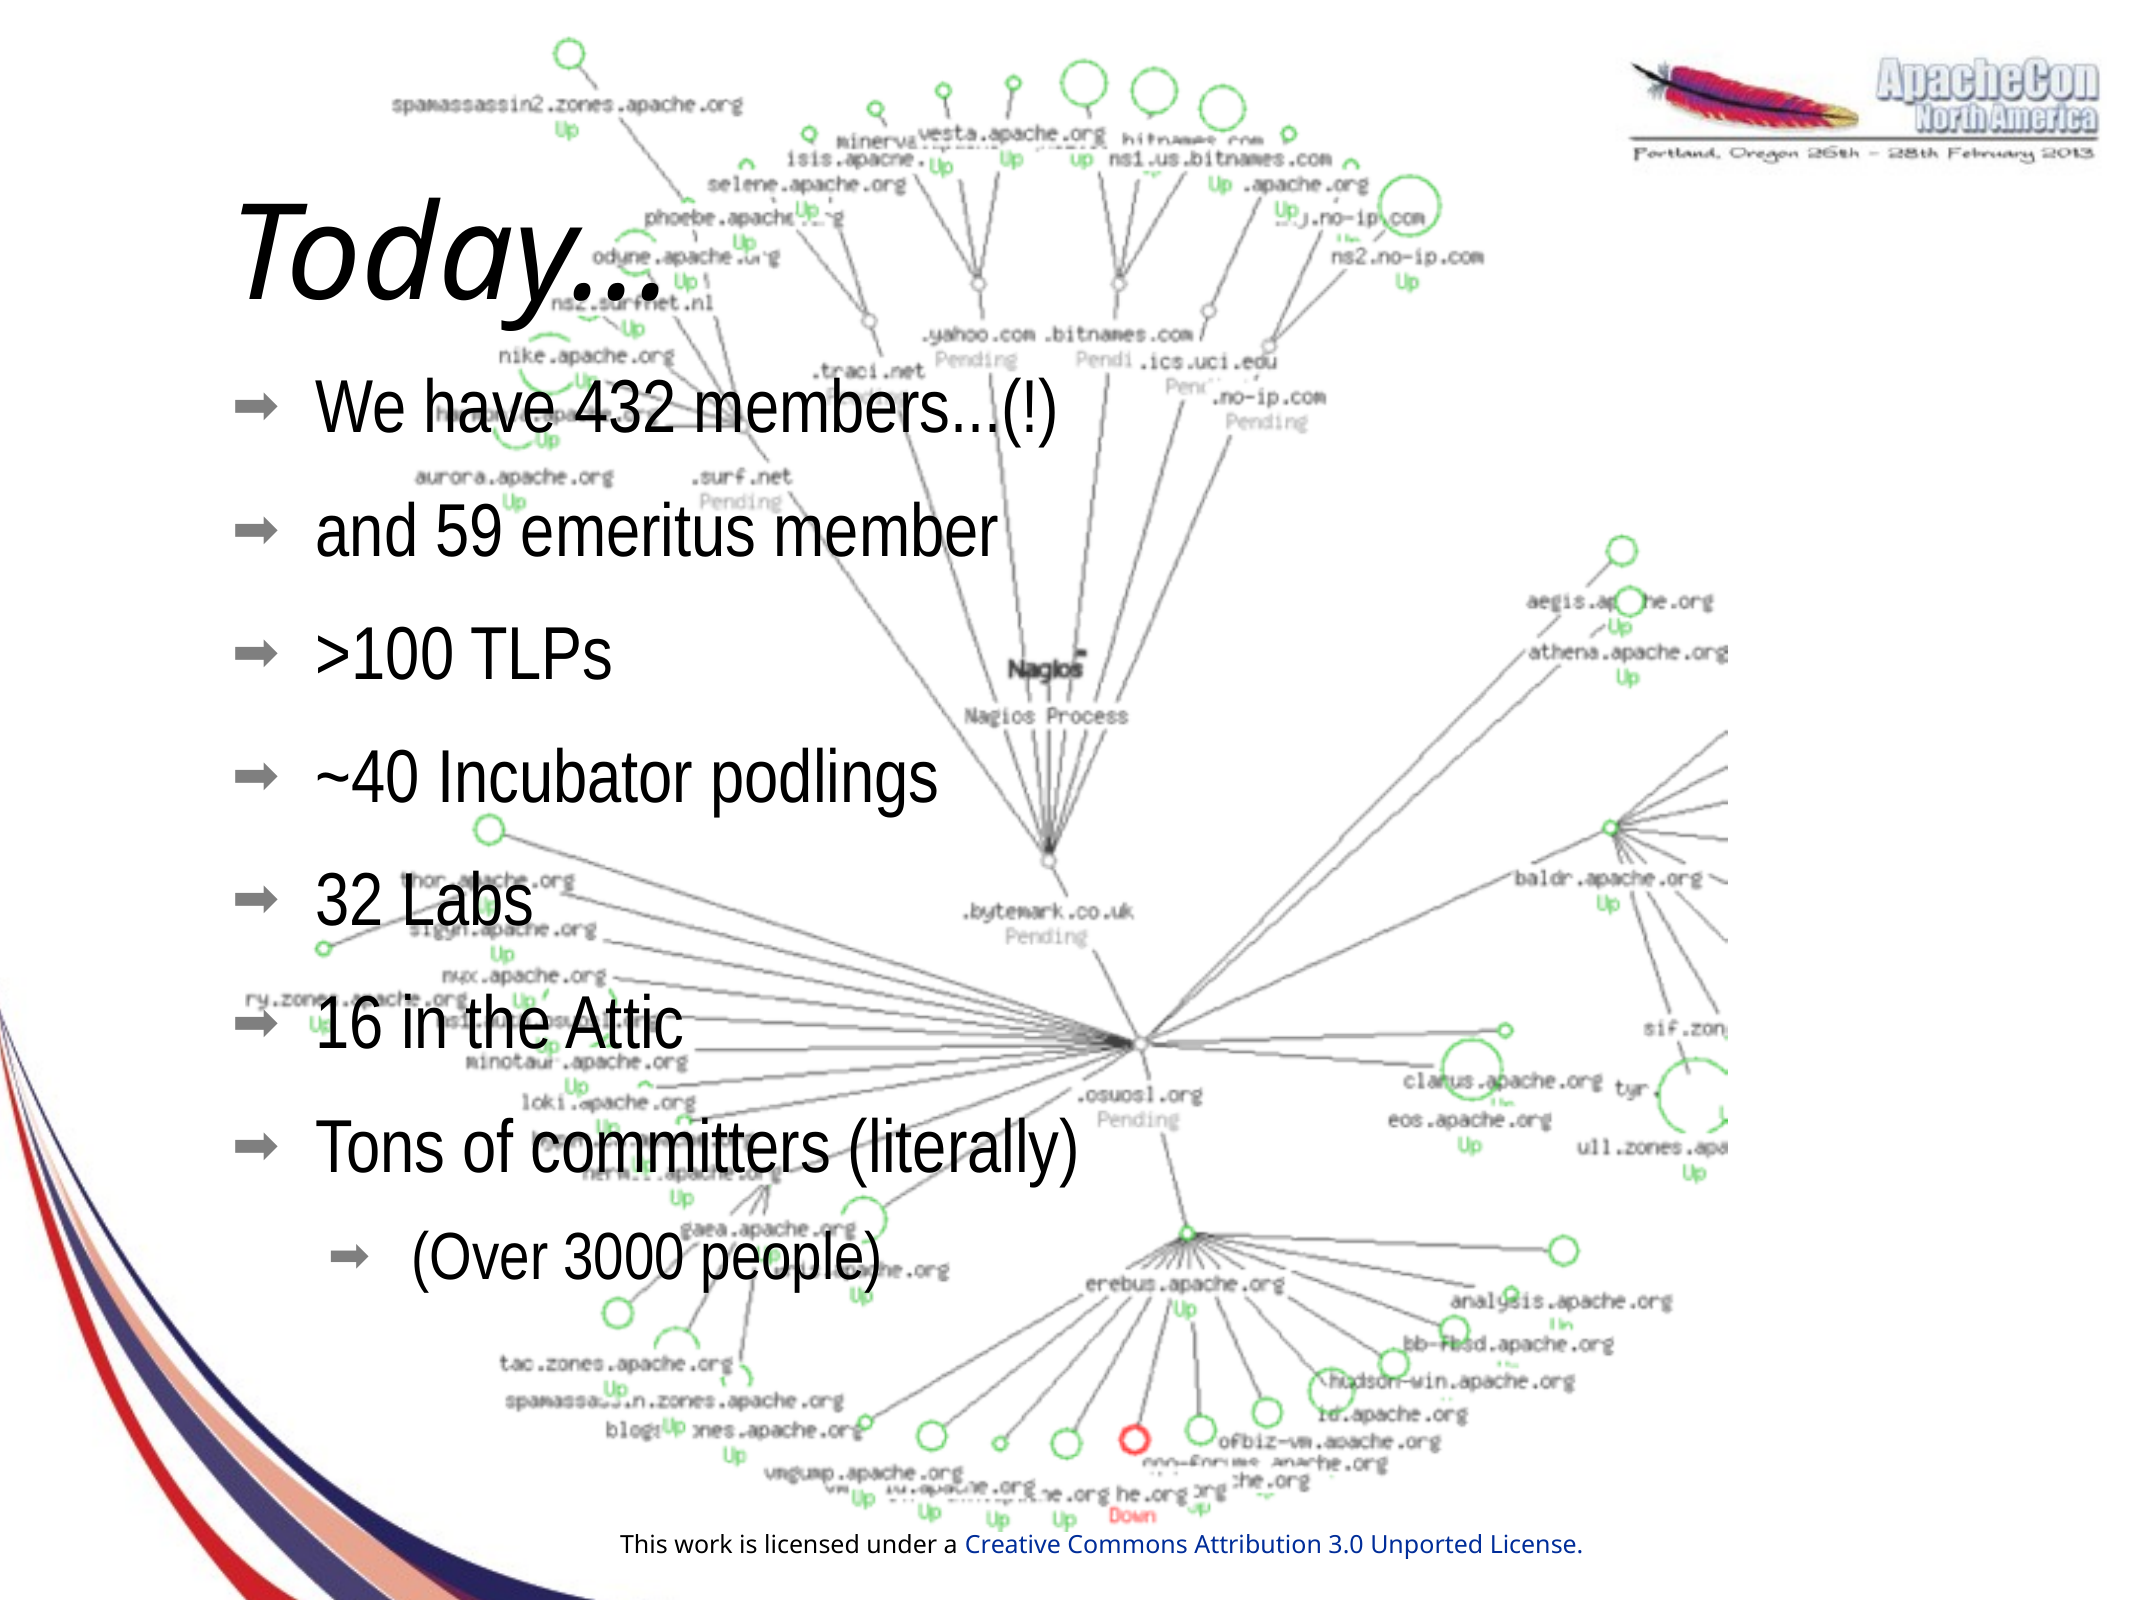

# Today...
We have 432 members...(!)
and 59 emeritus member
>100 TLPs
~40 Incubator podlings
32 Labs
16 in the Attic
Tons of committers (literally)
(Over 3000 people)
This work is licensed under a Creative Commons Attribution 3.0 Unported License.